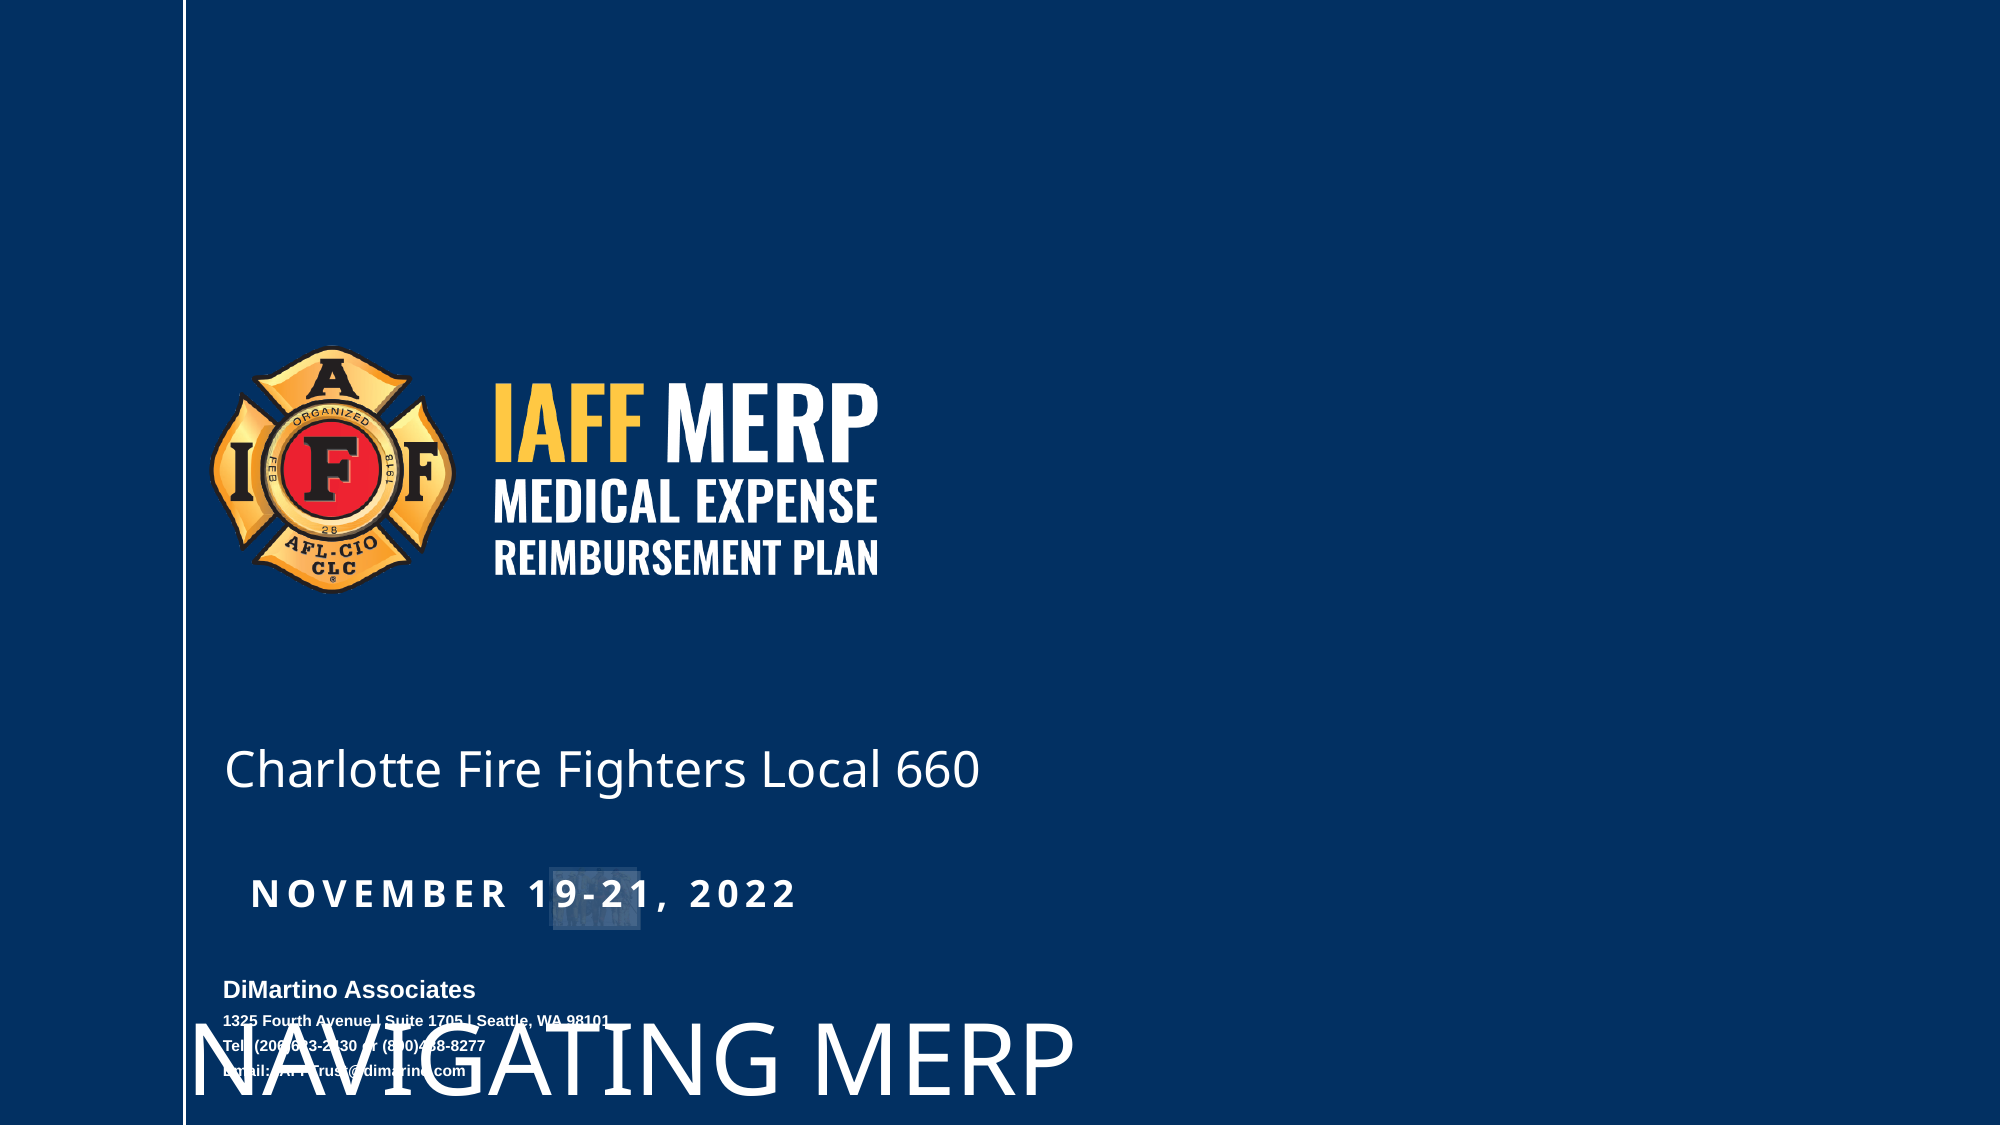

Navigating MERP
Charlotte Fire Fighters Local 660
# November 19-21, 2022
DiMartino Associates
1325 Fourth Avenue | Suite 1705 | Seattle, WA 98101
Tel: (206)623-2430 or (800)488-8277
Email: IAFFTrust@dimarinc.com